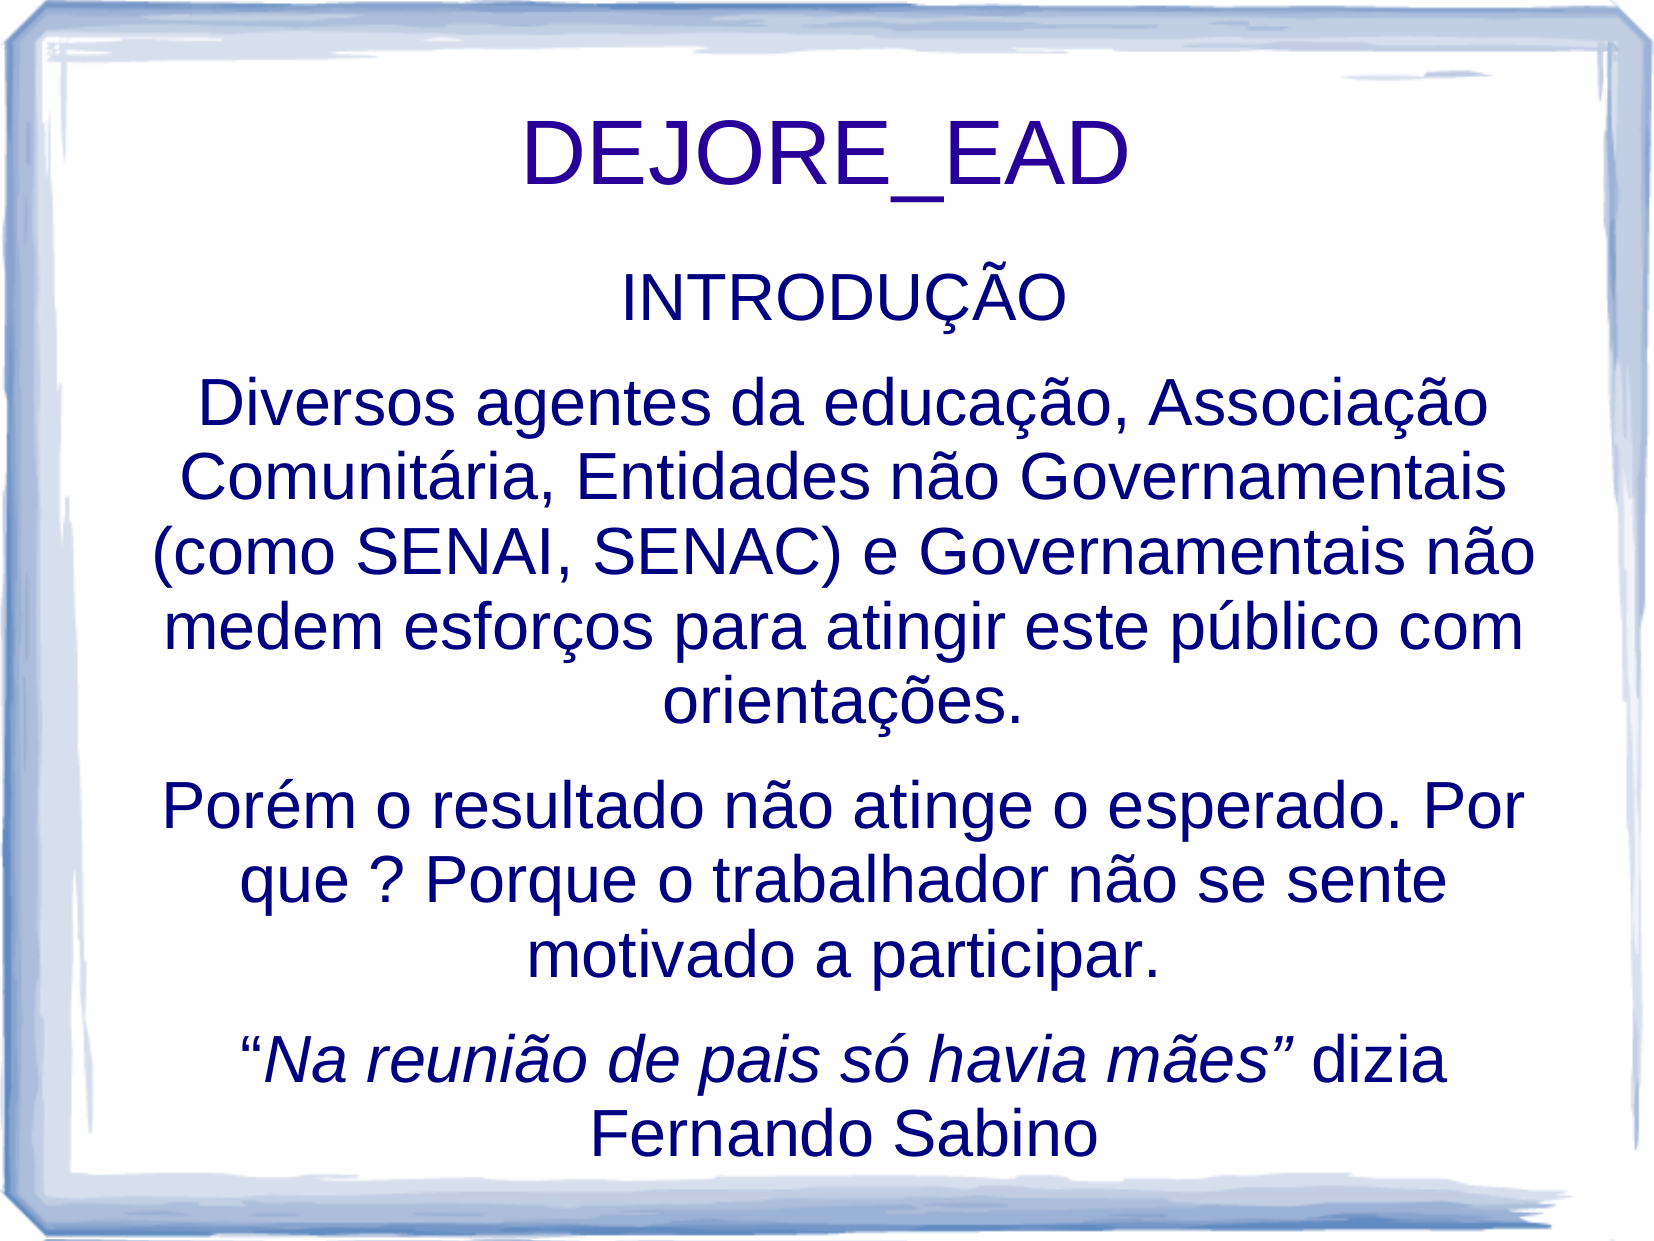

# DEJORE_EAD
INTRODUÇÃO
Diversos agentes da educação, Associação Comunitária, Entidades não Governamentais (como SENAI, SENAC) e Governamentais não medem esforços para atingir este público com orientações.
Porém o resultado não atinge o esperado. Por que ? Porque o trabalhador não se sente motivado a participar.
“Na reunião de pais só havia mães” dizia Fernando Sabino